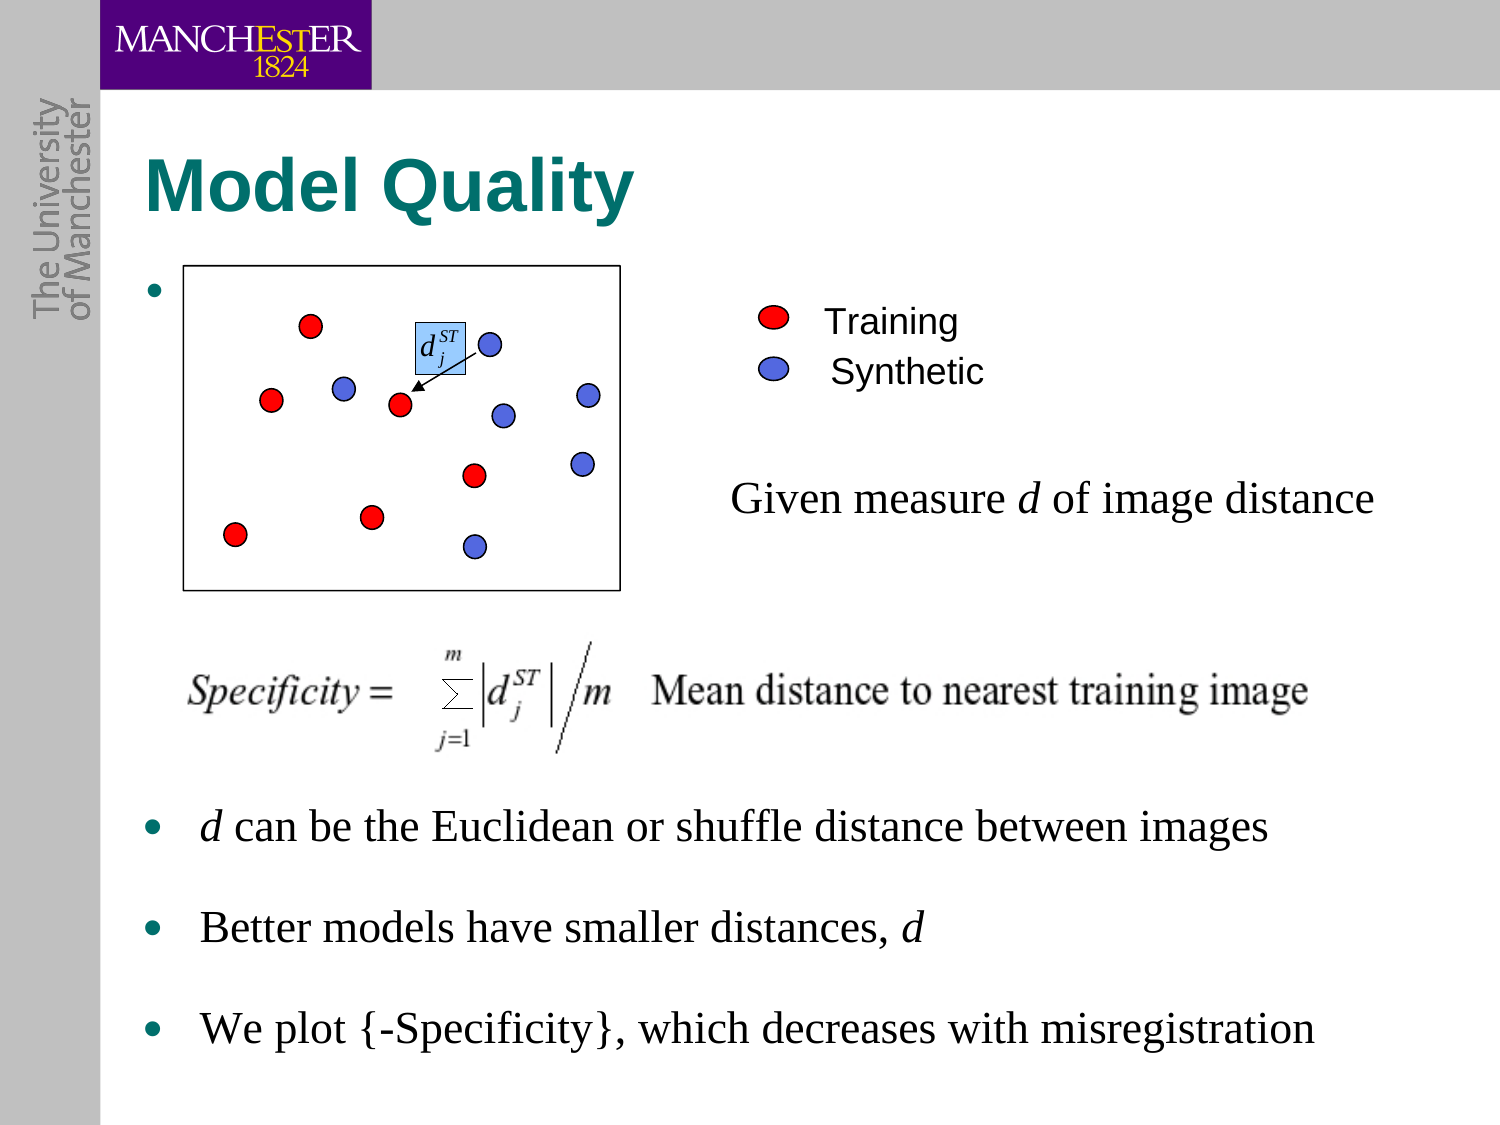

# Model Quality
Training
Synthetic
Given measure d of image distance
d can be the Euclidean or shuffle distance between images
Better models have smaller distances, d
We plot {-Specificity}, which decreases with misregistration